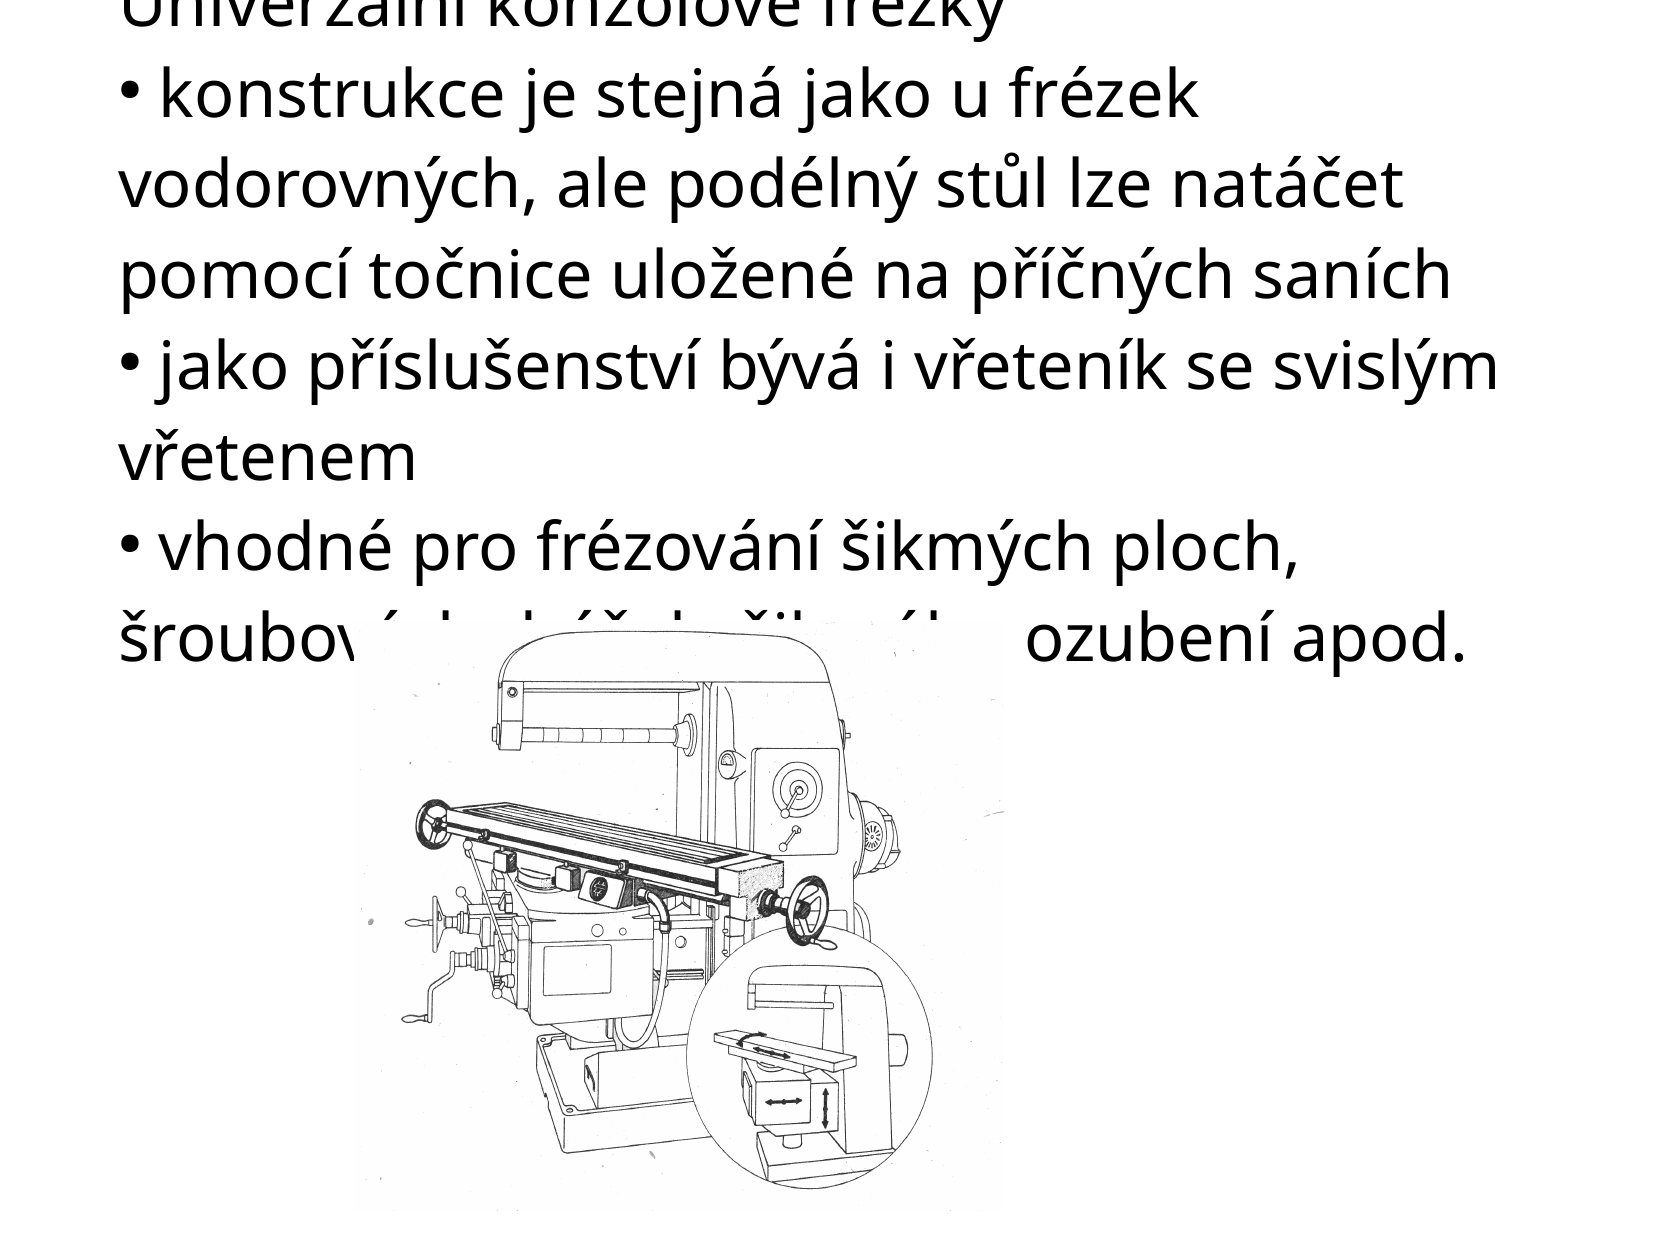

# Univerzální konzolové frézky
 konstrukce je stejná jako u frézek vodorovných, ale podélný stůl lze natáčet pomocí točnice uložené na příčných saních
 jako příslušenství bývá i vřeteník se svislým vřetenem
 vhodné pro frézování šikmých ploch, šroubových drážek, šikmého ozubení apod.